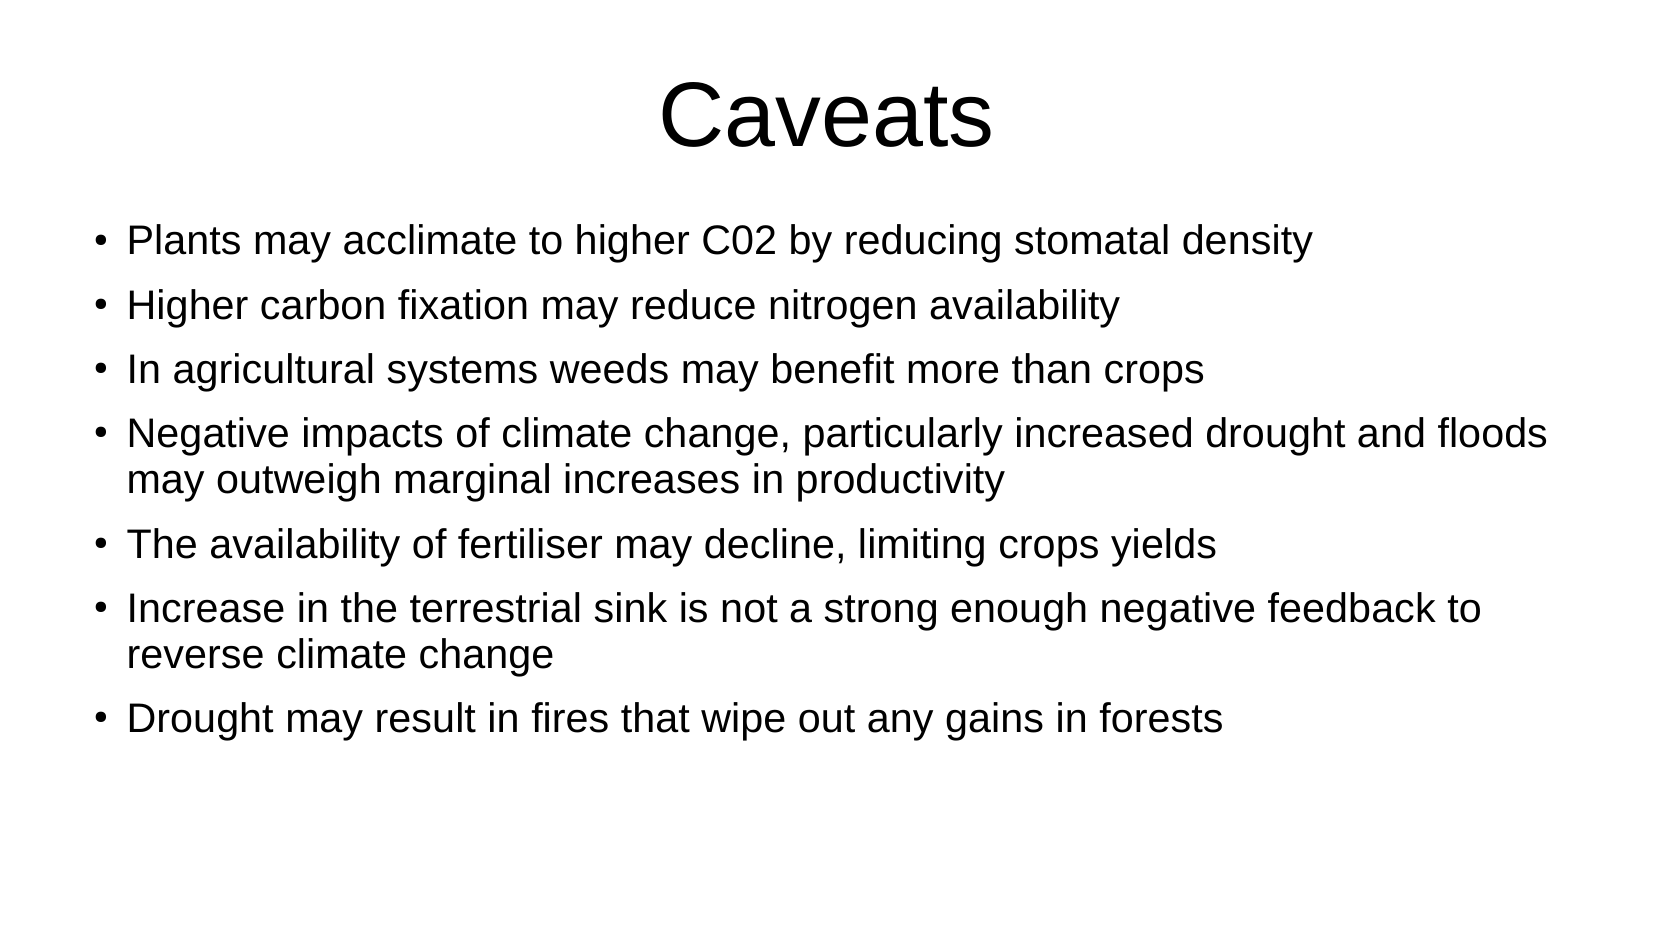

# Caveats
Plants may acclimate to higher C02 by reducing stomatal density
Higher carbon fixation may reduce nitrogen availability
In agricultural systems weeds may benefit more than crops
Negative impacts of climate change, particularly increased drought and floods may outweigh marginal increases in productivity
The availability of fertiliser may decline, limiting crops yields
Increase in the terrestrial sink is not a strong enough negative feedback to reverse climate change
Drought may result in fires that wipe out any gains in forests